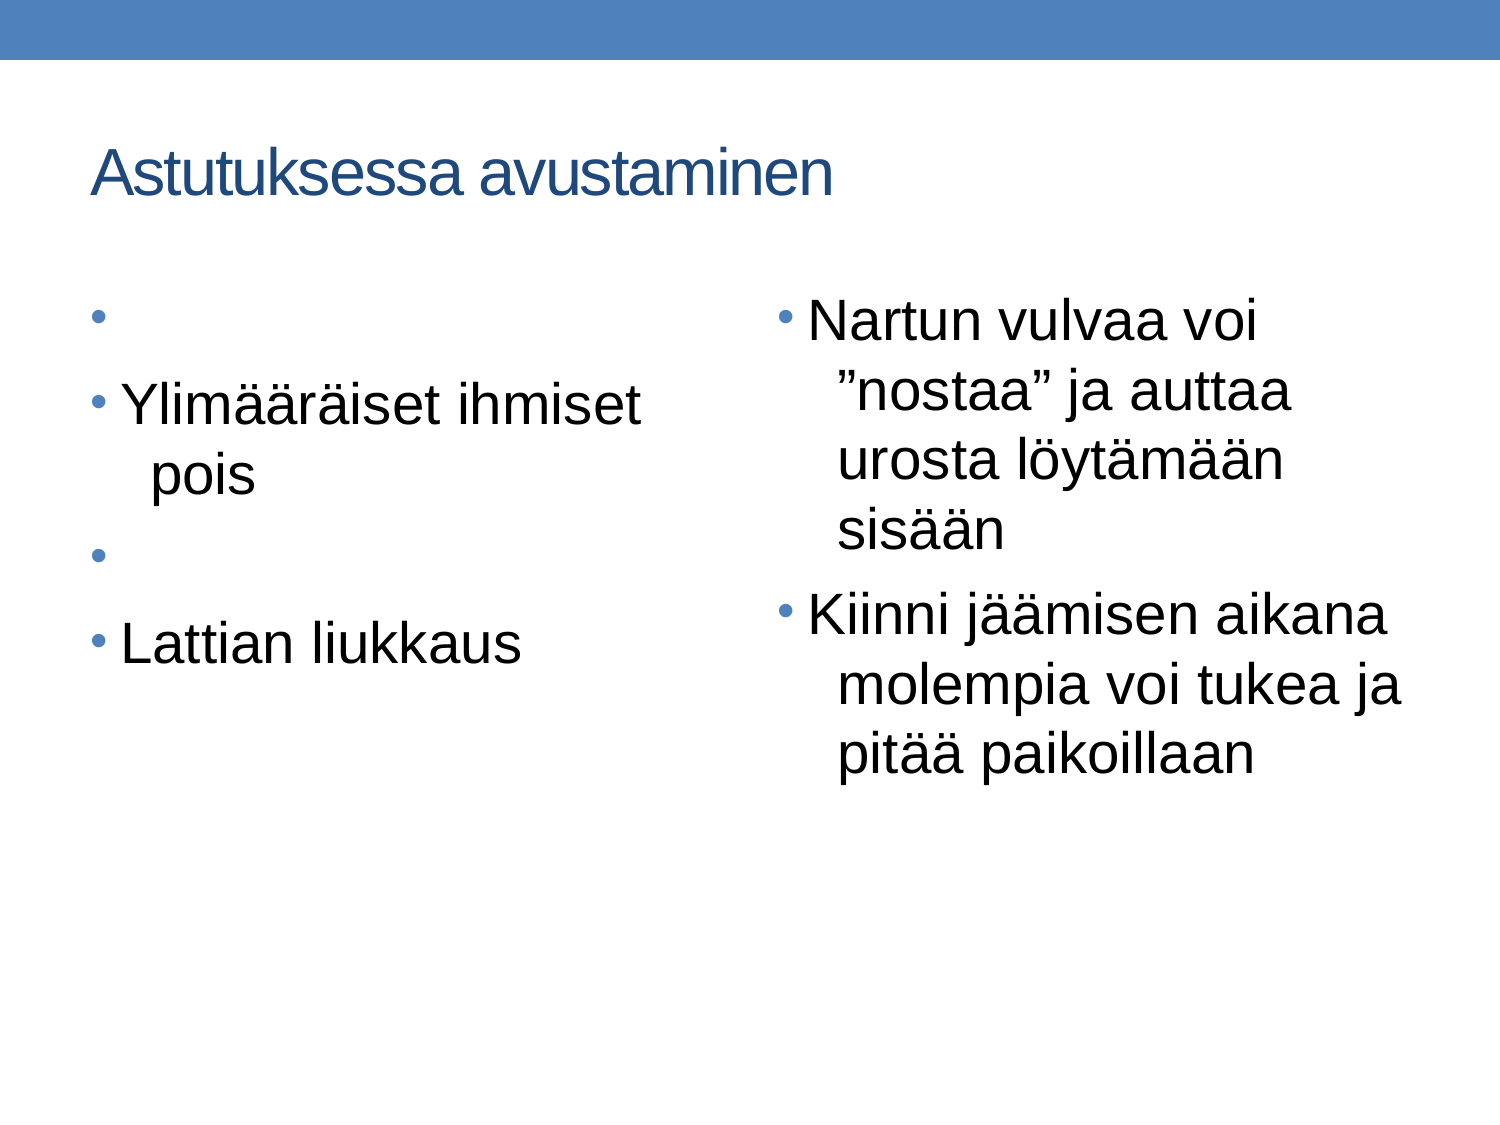

# Astutuksessa avustaminen
Ylimääräiset ihmiset pois
Lattian liukkaus
Nartun vulvaa voi ”nostaa” ja auttaa urosta löytämään sisään
Kiinni jäämisen aikana molempia voi tukea ja pitää paikoillaan